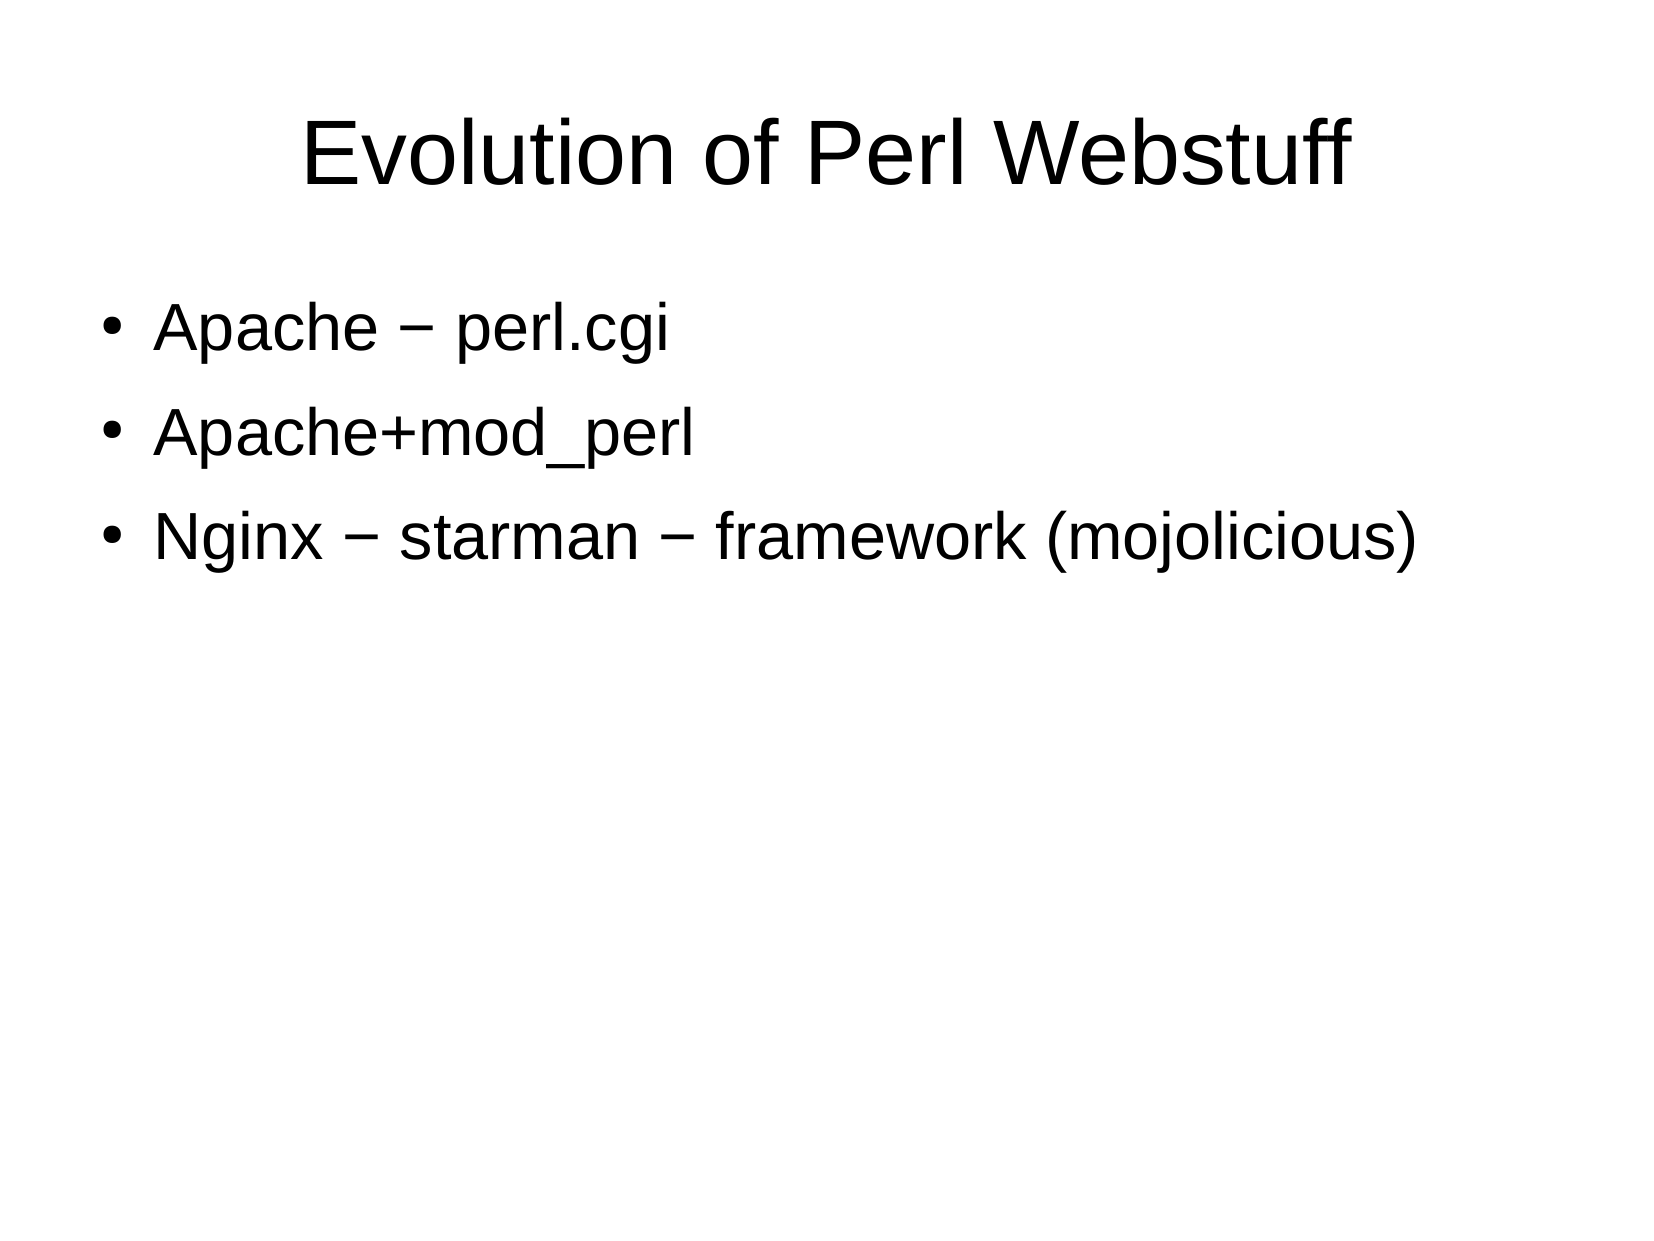

# Evolution of Perl Webstuff
Apache − perl.cgi
Apache+mod_perl
Nginx − starman − framework (mojolicious)